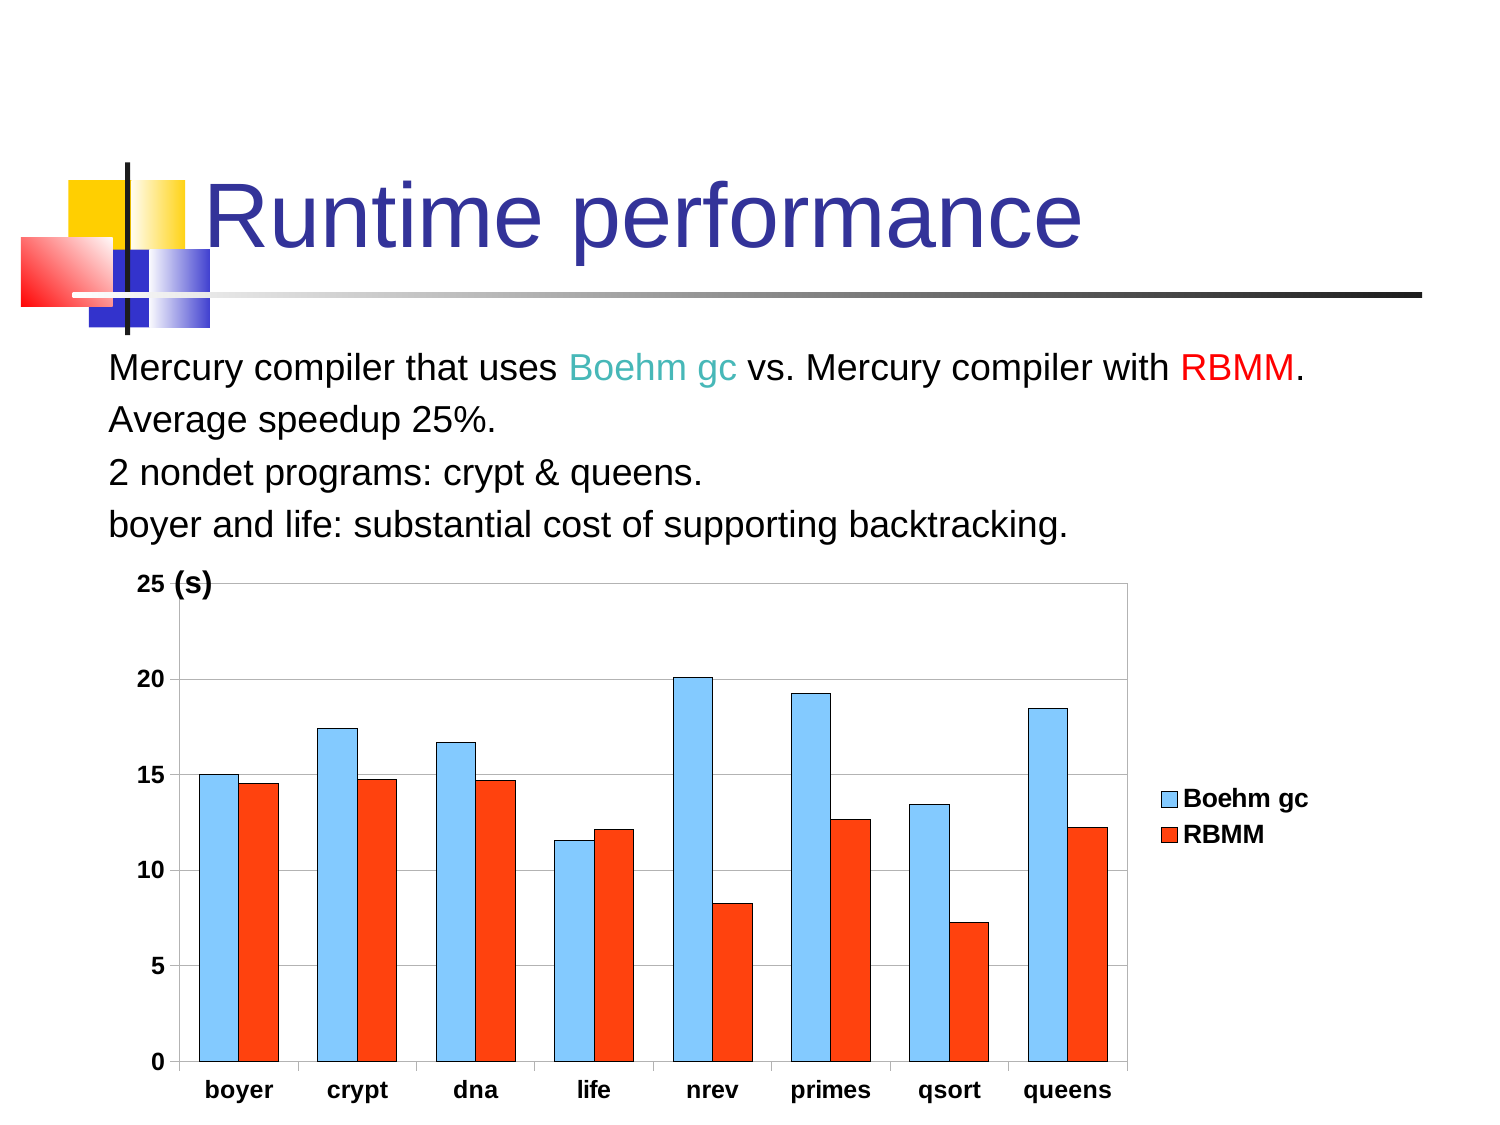

# Runtime performance
Mercury compiler that uses Boehm gc vs. Mercury compiler with RBMM.
Average speedup 25%.
2 nondet programs: crypt & queens.
boyer and life: substantial cost of supporting backtracking.
(s)
### Chart
| Category | Boehm gc | RBMM |
|---|---|---|
| boyer | 15.0 | 14.55 |
| crypt | 17.43 | 14.74 |
| dna | 16.67 | 14.72 |
| life | 11.58 | 12.13 |
| nrev | 20.08 | 8.25 |
| primes | 19.26 | 12.64 |
| qsort | 13.44 | 7.27 |
| queens | 18.47 | 12.24 |